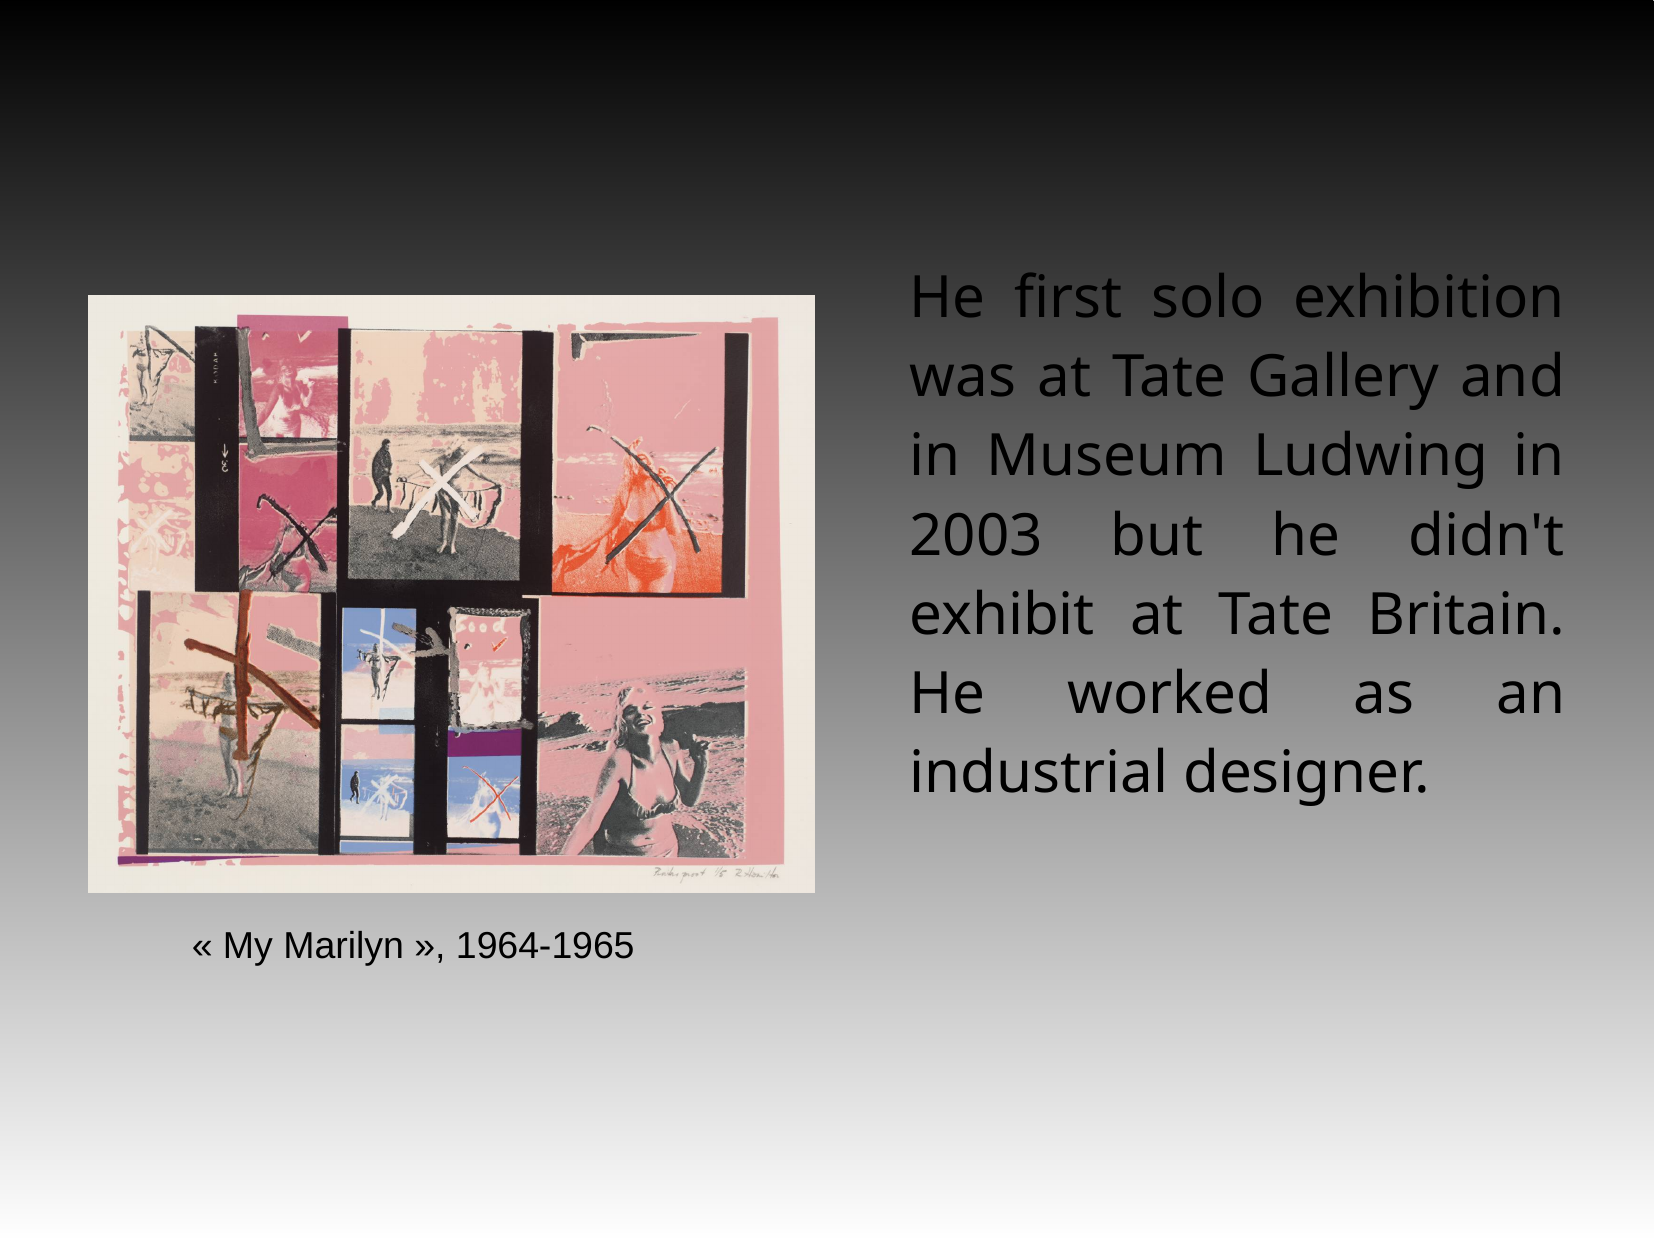

# He first solo exhibition was at Tate Gallery and in Museum Ludwing in 2003 but he didn't exhibit at Tate Britain. He worked as an industrial designer.
« My Marilyn », 1964-1965